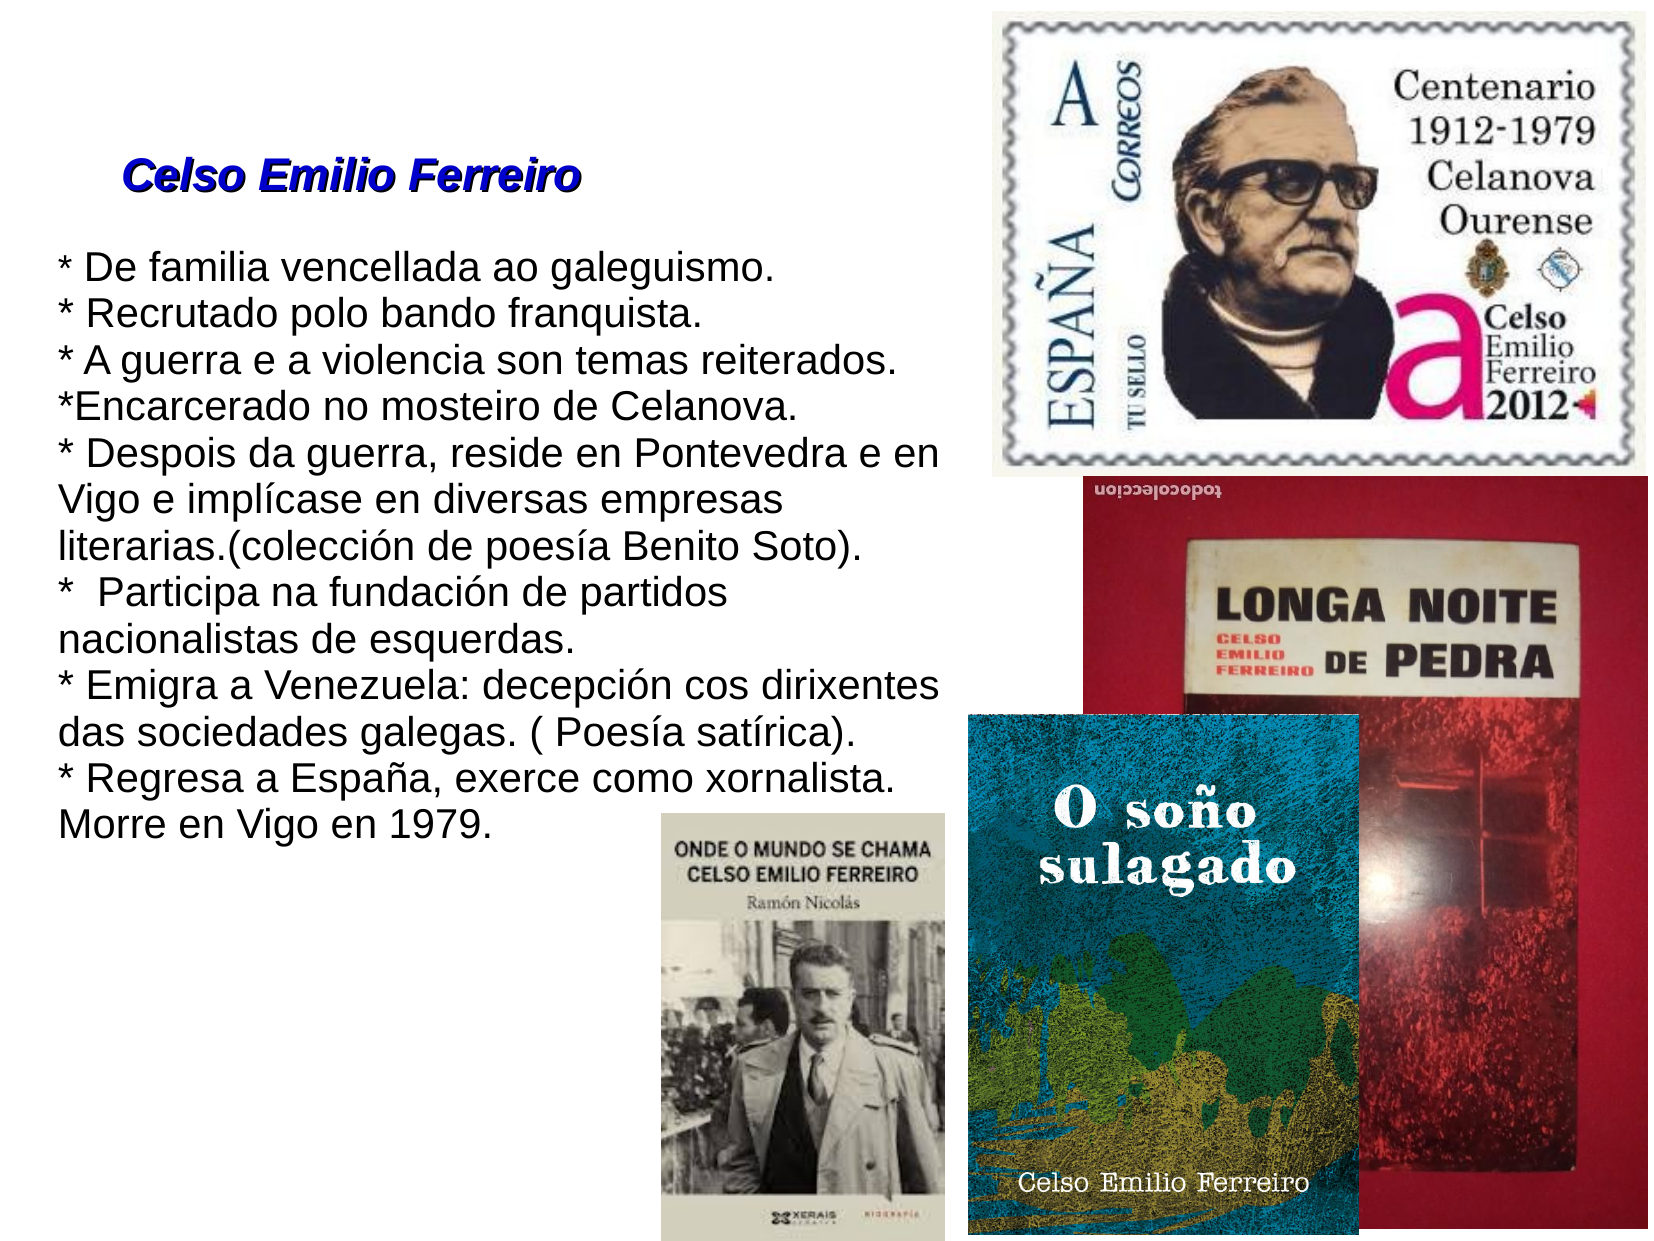

Celso Emilio Ferreiro
* De familia vencellada ao galeguismo.
* Recrutado polo bando franquista.
* A guerra e a violencia son temas reiterados.
*Encarcerado no mosteiro de Celanova.
* Despois da guerra, reside en Pontevedra e en Vigo e implícase en diversas empresas literarias.(colección de poesía Benito Soto).
* Participa na fundación de partidos nacionalistas de esquerdas.
* Emigra a Venezuela: decepción cos dirixentes das sociedades galegas. ( Poesía satírica).
* Regresa a España, exerce como xornalista. Morre en Vigo en 1979.